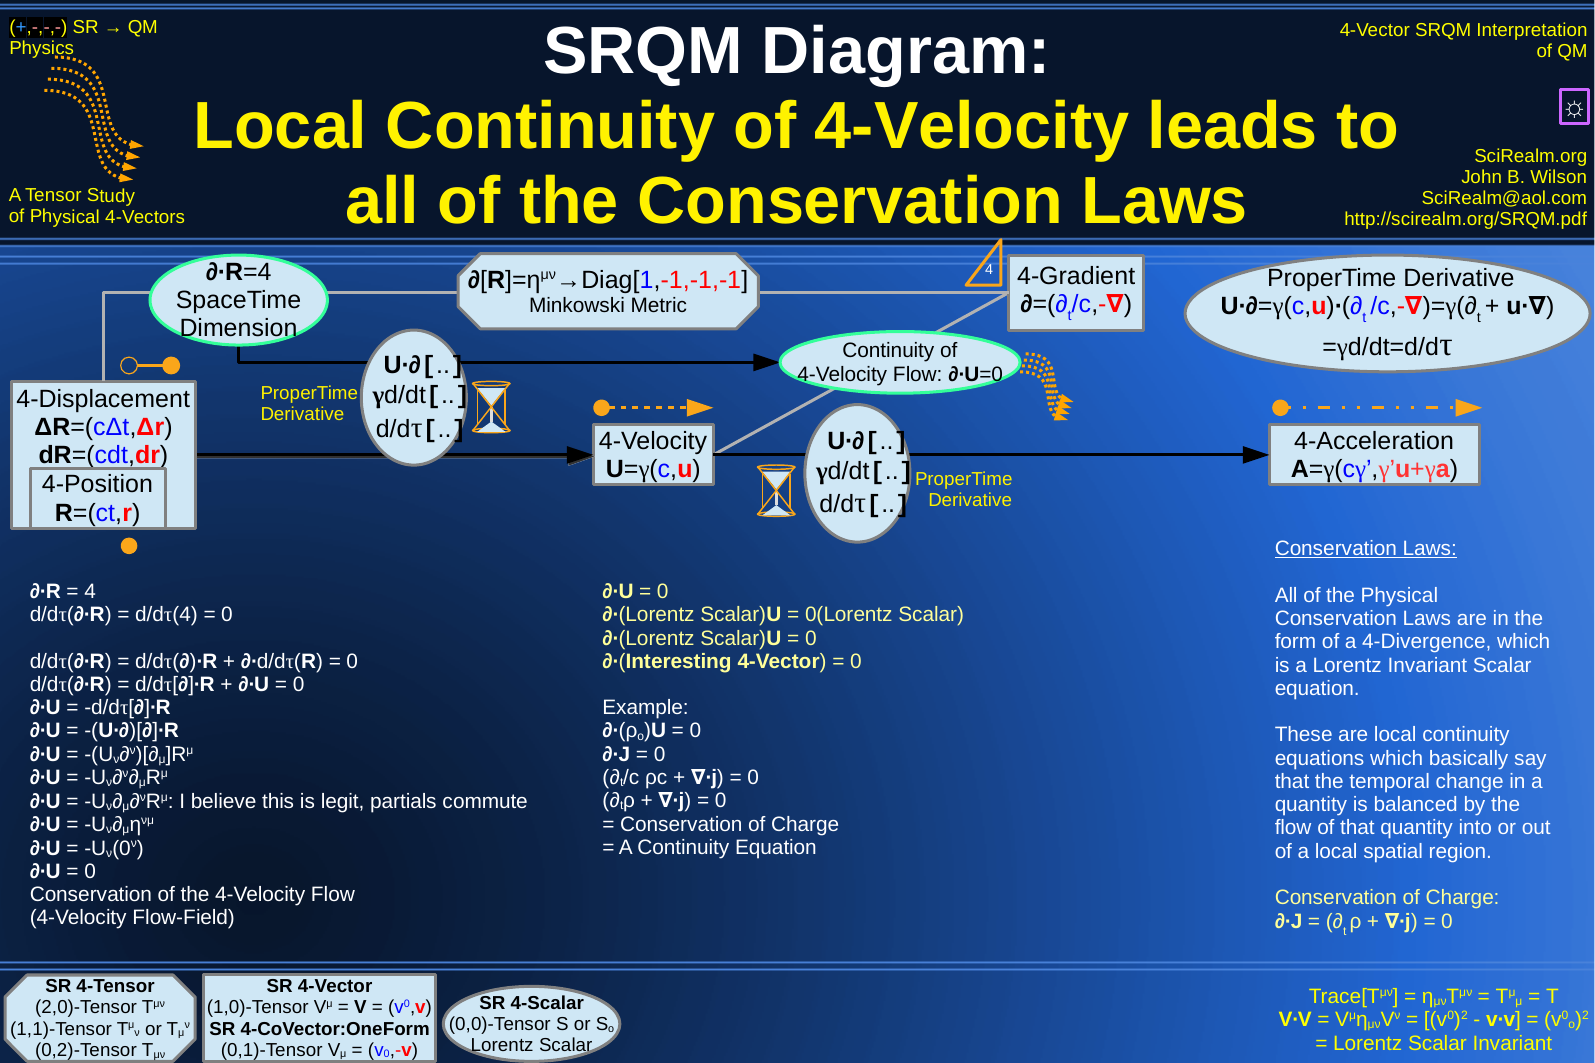

(+,-,-,-) SR → QM
Physics
A Tensor Study
of Physical 4-Vectors
4-Vector SRQM Interpretation
of QM
SciRealm.org
John B. Wilson
SciRealm@aol.com
http://scirealm.org/SRQM.pdf
# SRQM Diagram: Local Continuity of 4-Velocity leads to all of the Conservation Laws
☼
4
∂[R]=ημν→Diag[1,-1,-1,-1]
Minkowski Metric
4-Gradient
∂=(∂t/c,-∇)
 ProperTime Derivative
U∙∂=γ(c,u)∙(∂t /c,-∇)=γ(∂t + u∙∇)
=γd/dt=d/dτ
∂∙R=4
SpaceTime
Dimension
 U∙∂[..]
 γd/dt[..]
 d/dτ[..]
Continuity of
4-Velocity Flow: ∂∙U=0
ProperTime
Derivative
4-Displacement
ΔR=(cΔt,Δr)
dR=(cdt,dr)
 U∙∂[..]
 γd/dt[..]
 d/dτ[..]
4-Velocity
U=γ(c,u)
4-Acceleration
A=γ(cγ’,γ’u+γa)
ProperTime
Derivative
4-Position
R=(ct,r)
Conservation Laws:
All of the Physical Conservation Laws are in the form of a 4-Divergence, which is a Lorentz Invariant Scalar equation.
These are local continuity equations which basically say that the temporal change in a quantity is balanced by the flow of that quantity into or out of a local spatial region.
Conservation of Charge:
∂∙J = (∂t ρ + ∇∙j) = 0
∂∙R = 4
d/dτ(∂∙R) = d/dτ(4) = 0
d/dτ(∂∙R) = d/dτ(∂)∙R + ∂∙d/dτ(R) = 0
d/dτ(∂∙R) = d/dτ[∂]∙R + ∂∙U = 0
∂∙U = -d/dτ[∂]∙R
∂∙U = -(U∙∂)[∂]∙R
∂∙U = -(Uν∂ν)[∂μ]Rμ
∂∙U = -Uν∂ν∂μRμ
∂∙U = -Uν∂μ∂νRμ: I believe this is legit, partials commute
∂∙U = -Uν∂μηνμ
∂∙U = -Uν(0ν)
∂∙U = 0
Conservation of the 4-Velocity Flow
(4-Velocity Flow-Field)
∂∙U = 0
∂∙(Lorentz Scalar)U = 0(Lorentz Scalar)
∂∙(Lorentz Scalar)U = 0
∂∙(Interesting 4-Vector) = 0
Example:
∂∙(ρo)U = 0
∂∙J = 0
(∂t/c ρc + ∇∙j) = 0
(∂tρ + ∇∙j) = 0
= Conservation of Charge
= A Continuity Equation
SR 4-Tensor
(2,0)-Tensor Tμν
(1,1)-Tensor Tμν or Tμν
(0,2)-Tensor Tμν
SR 4-Vector
(1,0)-Tensor Vμ = V = (v0,v)
SR 4-CoVector:OneForm
(0,1)-Tensor Vμ = (v0,-v)
Trace[Tμν] = ημνTμν = Tμμ = T
V∙V = VμημνVν = [(v0)2 - v∙v] = (v0o)2
= Lorentz Scalar Invariant
SR 4-Scalar
(0,0)-Tensor S or So
Lorentz Scalar